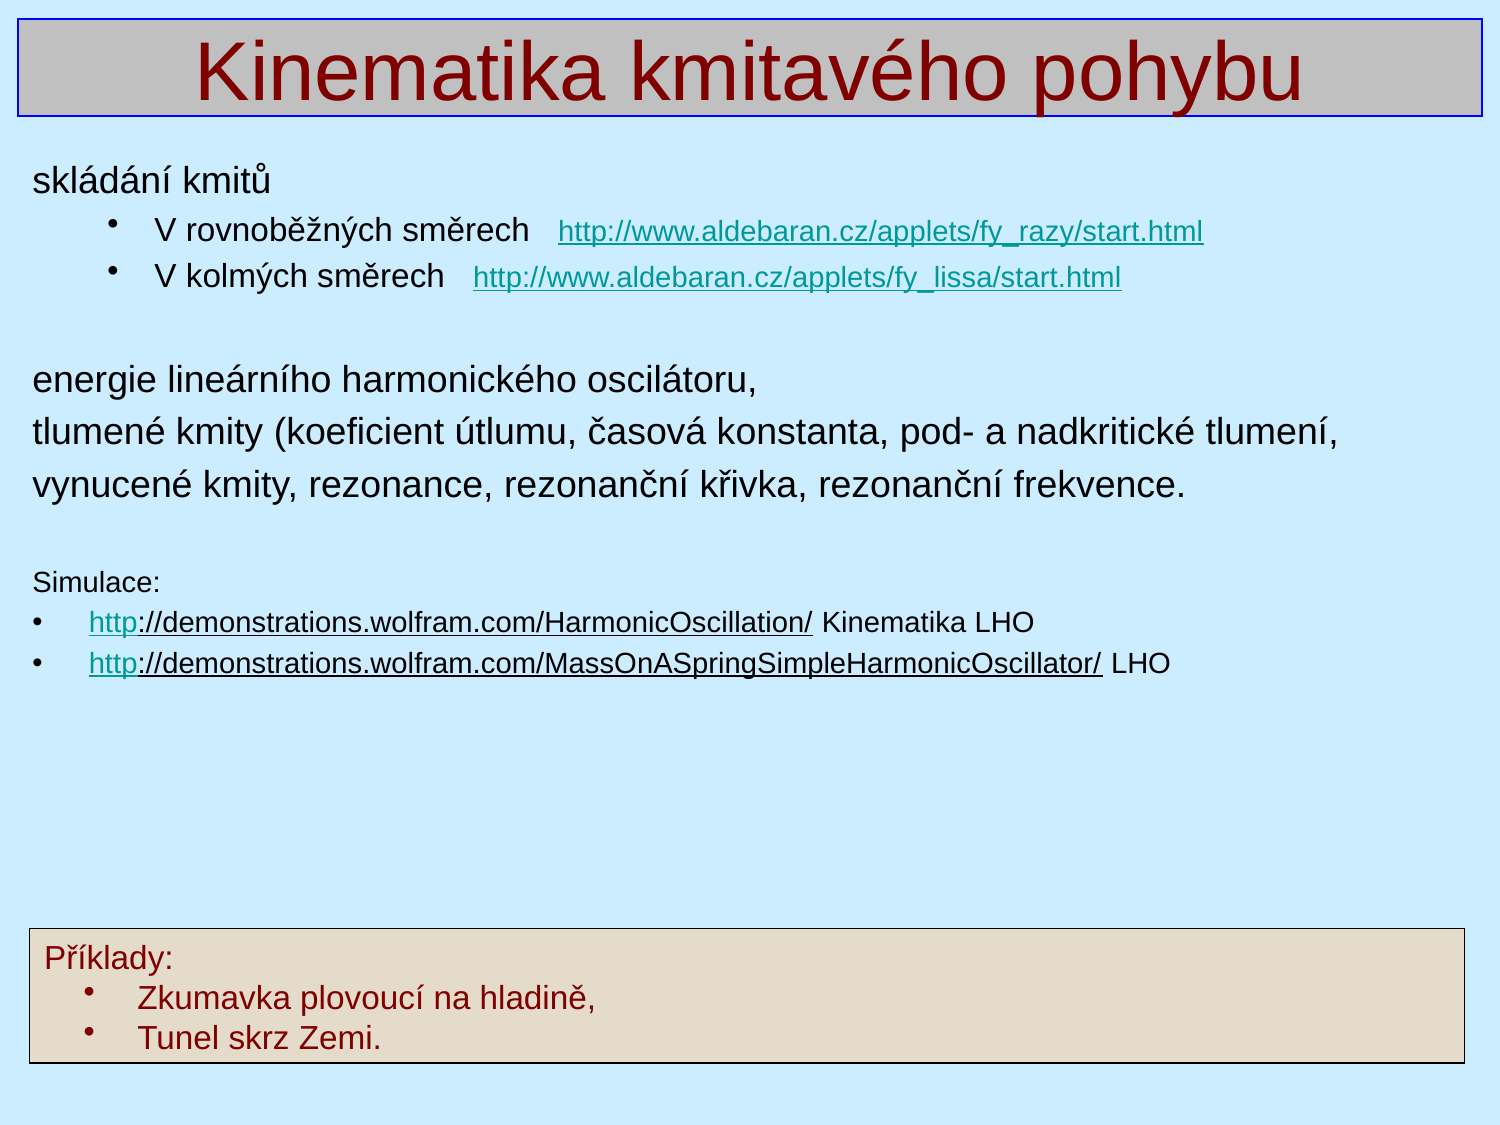

Kinematika kmitavého pohybu
skládání kmitů
V rovnoběžných směrech http://www.aldebaran.cz/applets/fy_razy/start.html
V kolmých směrech http://www.aldebaran.cz/applets/fy_lissa/start.html
energie lineárního harmonického oscilátoru,
tlumené kmity (koeficient útlumu, časová konstanta, pod- a nadkritické tlumení,
vynucené kmity, rezonance, rezonanční křivka, rezonanční frekvence.
Simulace:
http://demonstrations.wolfram.com/HarmonicOscillation/ Kinematika LHO
http://demonstrations.wolfram.com/MassOnASpringSimpleHarmonicOscillator/ LHO
Příklady:
 Zkumavka plovoucí na hladině,
 Tunel skrz Zemi.